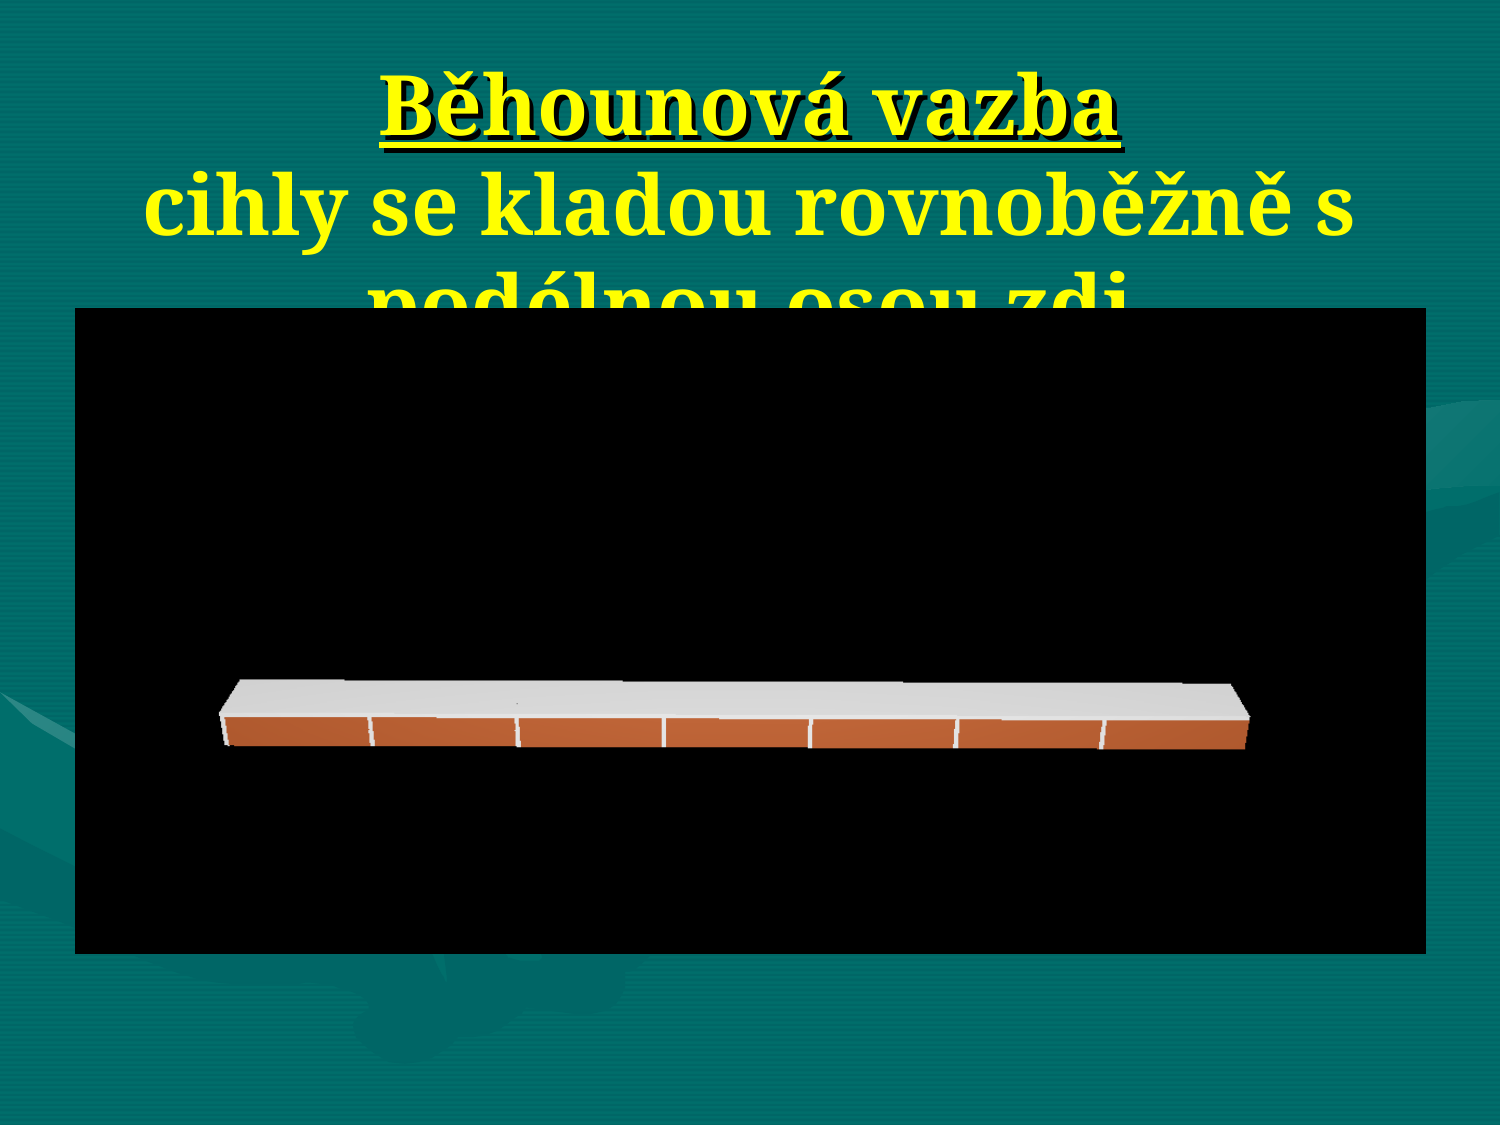

# Běhounová vazba cihly se kladou rovnoběžně s podélnou osou zdi